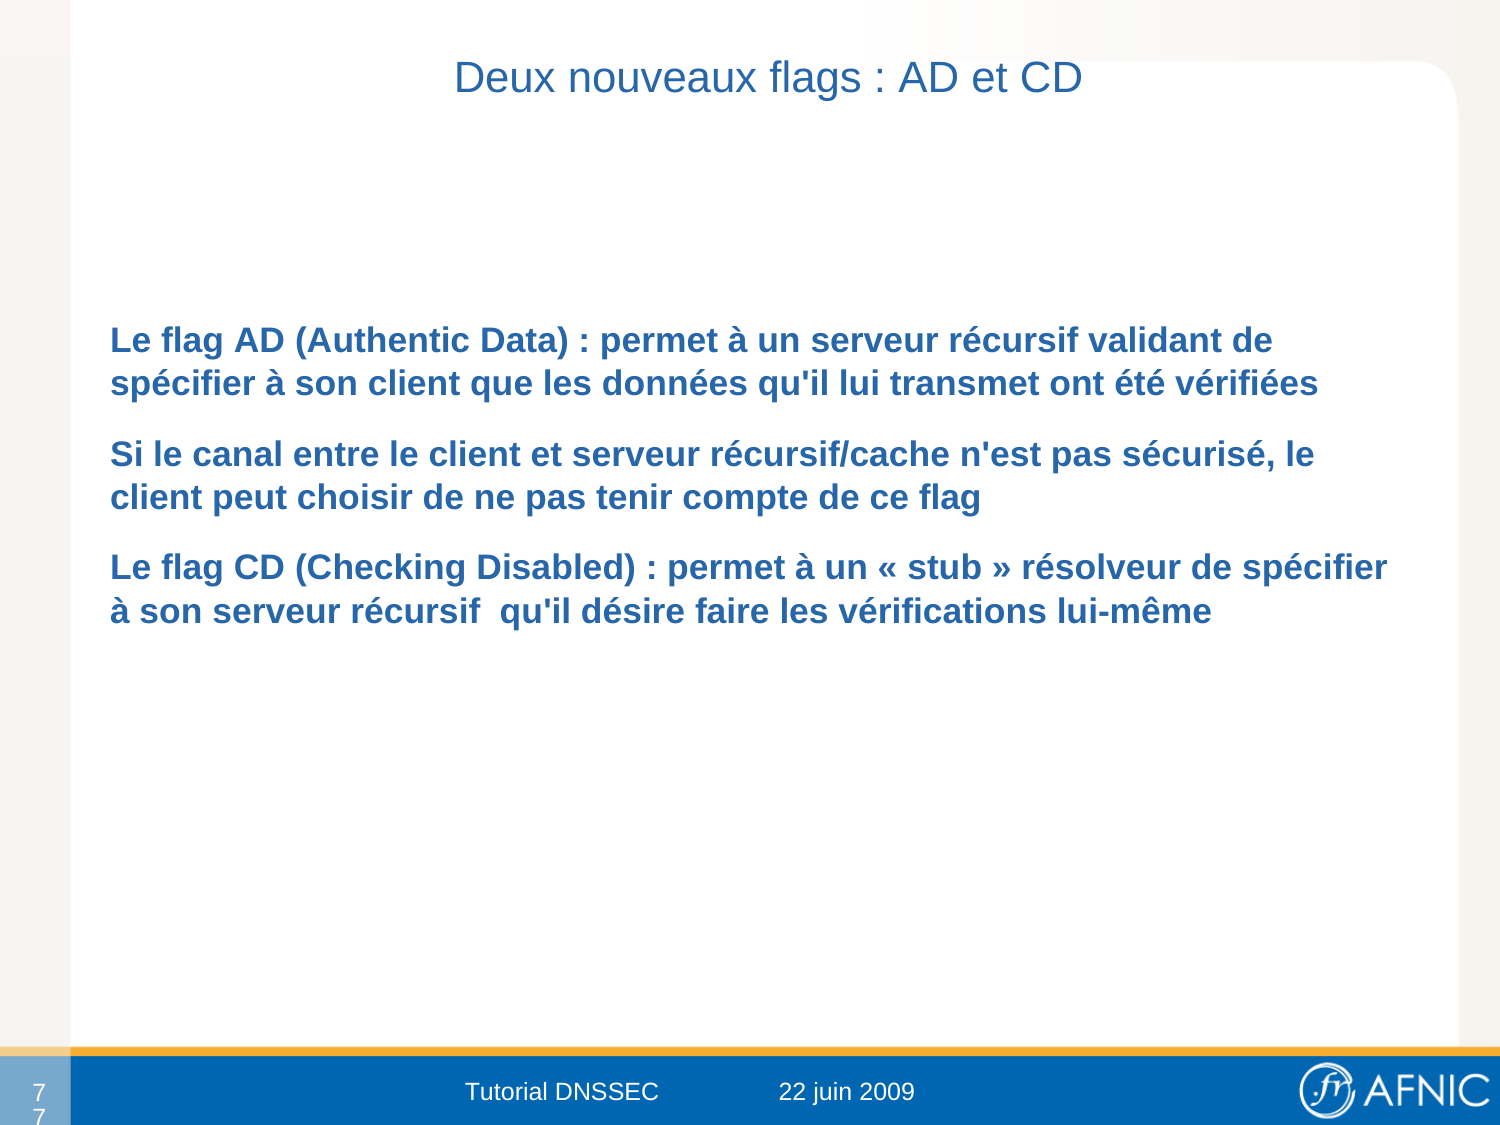

# Deux nouveaux flags : AD et CD
Le flag AD (Authentic Data) : permet à un serveur récursif validant de spécifier à son client que les données qu'il lui transmet ont été vérifiées
Si le canal entre le client et serveur récursif/cache n'est pas sécurisé, le client peut choisir de ne pas tenir compte de ce flag
Le flag CD (Checking Disabled) : permet à un « stub » résolveur de spécifier à son serveur récursif qu'il désire faire les vérifications lui-même